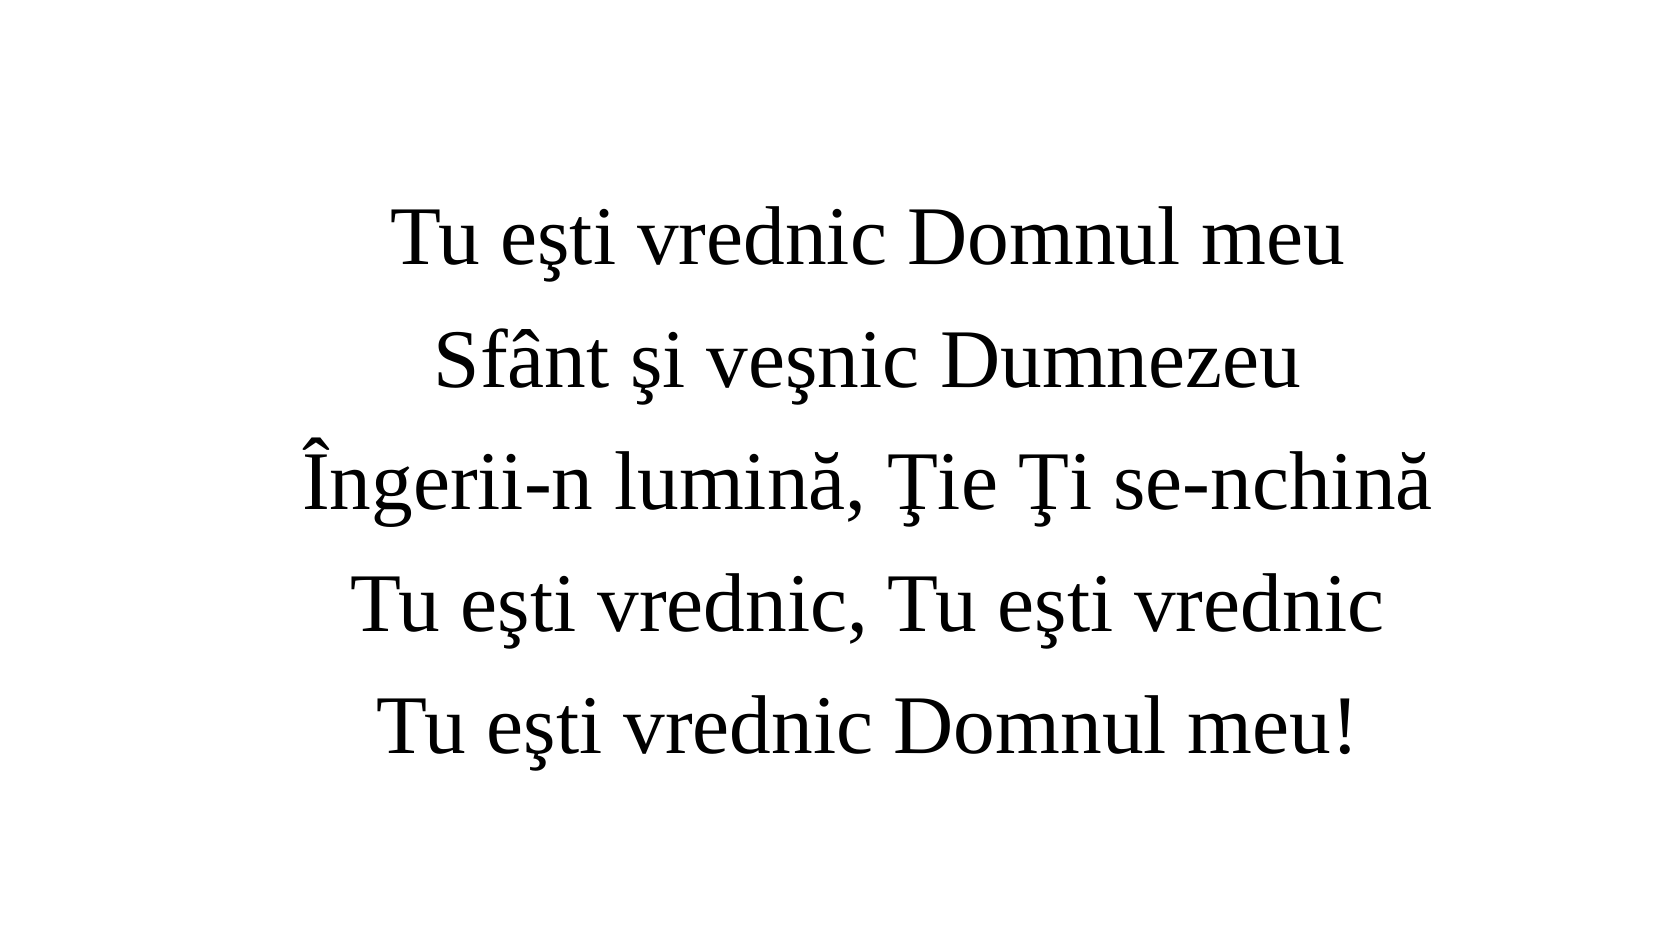

# Tu eşti vrednic Domnul meu
Sfânt şi veşnic Dumnezeu
Îngerii-n lumină, Ţie Ţi se-nchină
Tu eşti vrednic, Tu eşti vrednic
Tu eşti vrednic Domnul meu!